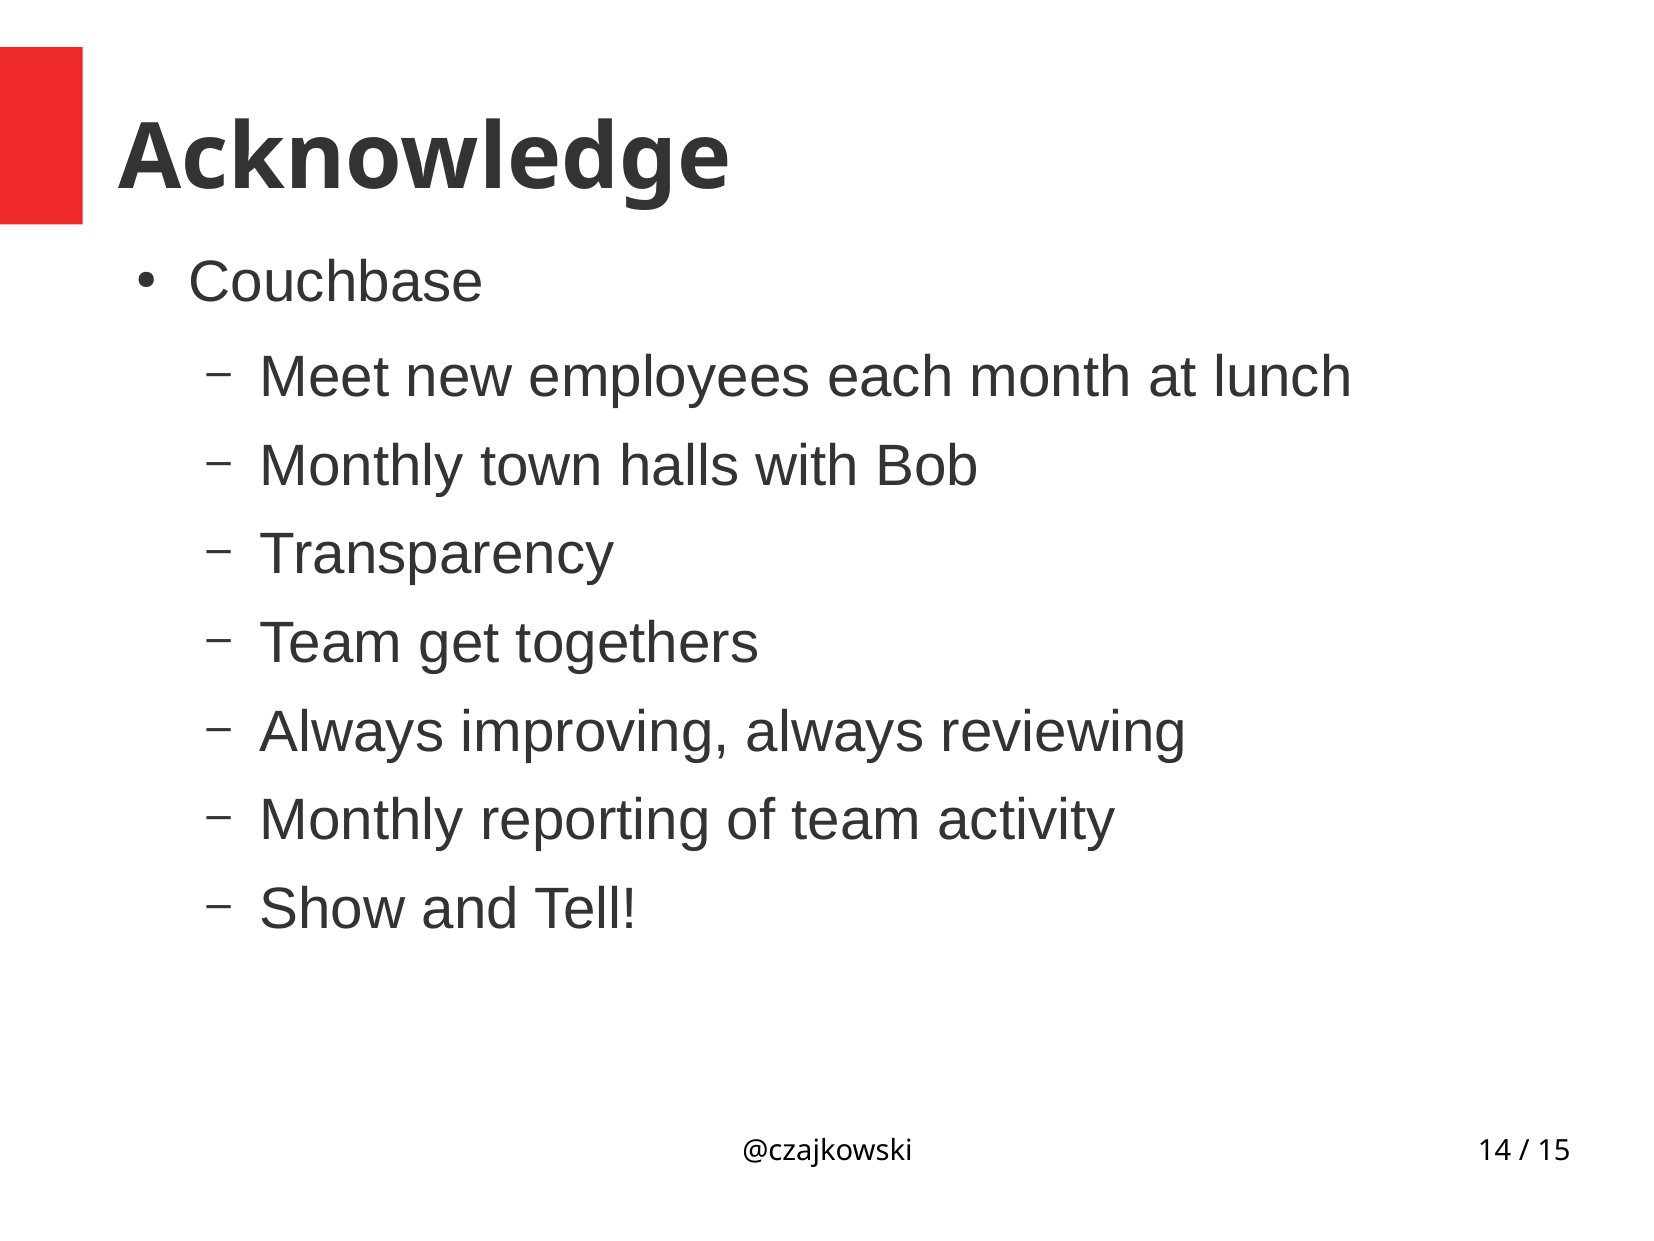

# Acknowledge
Couchbase
Meet new employees each month at lunch
Monthly town halls with Bob
Transparency
Team get togethers
Always improving, always reviewing
Monthly reporting of team activity
Show and Tell!
@czajkowski
14